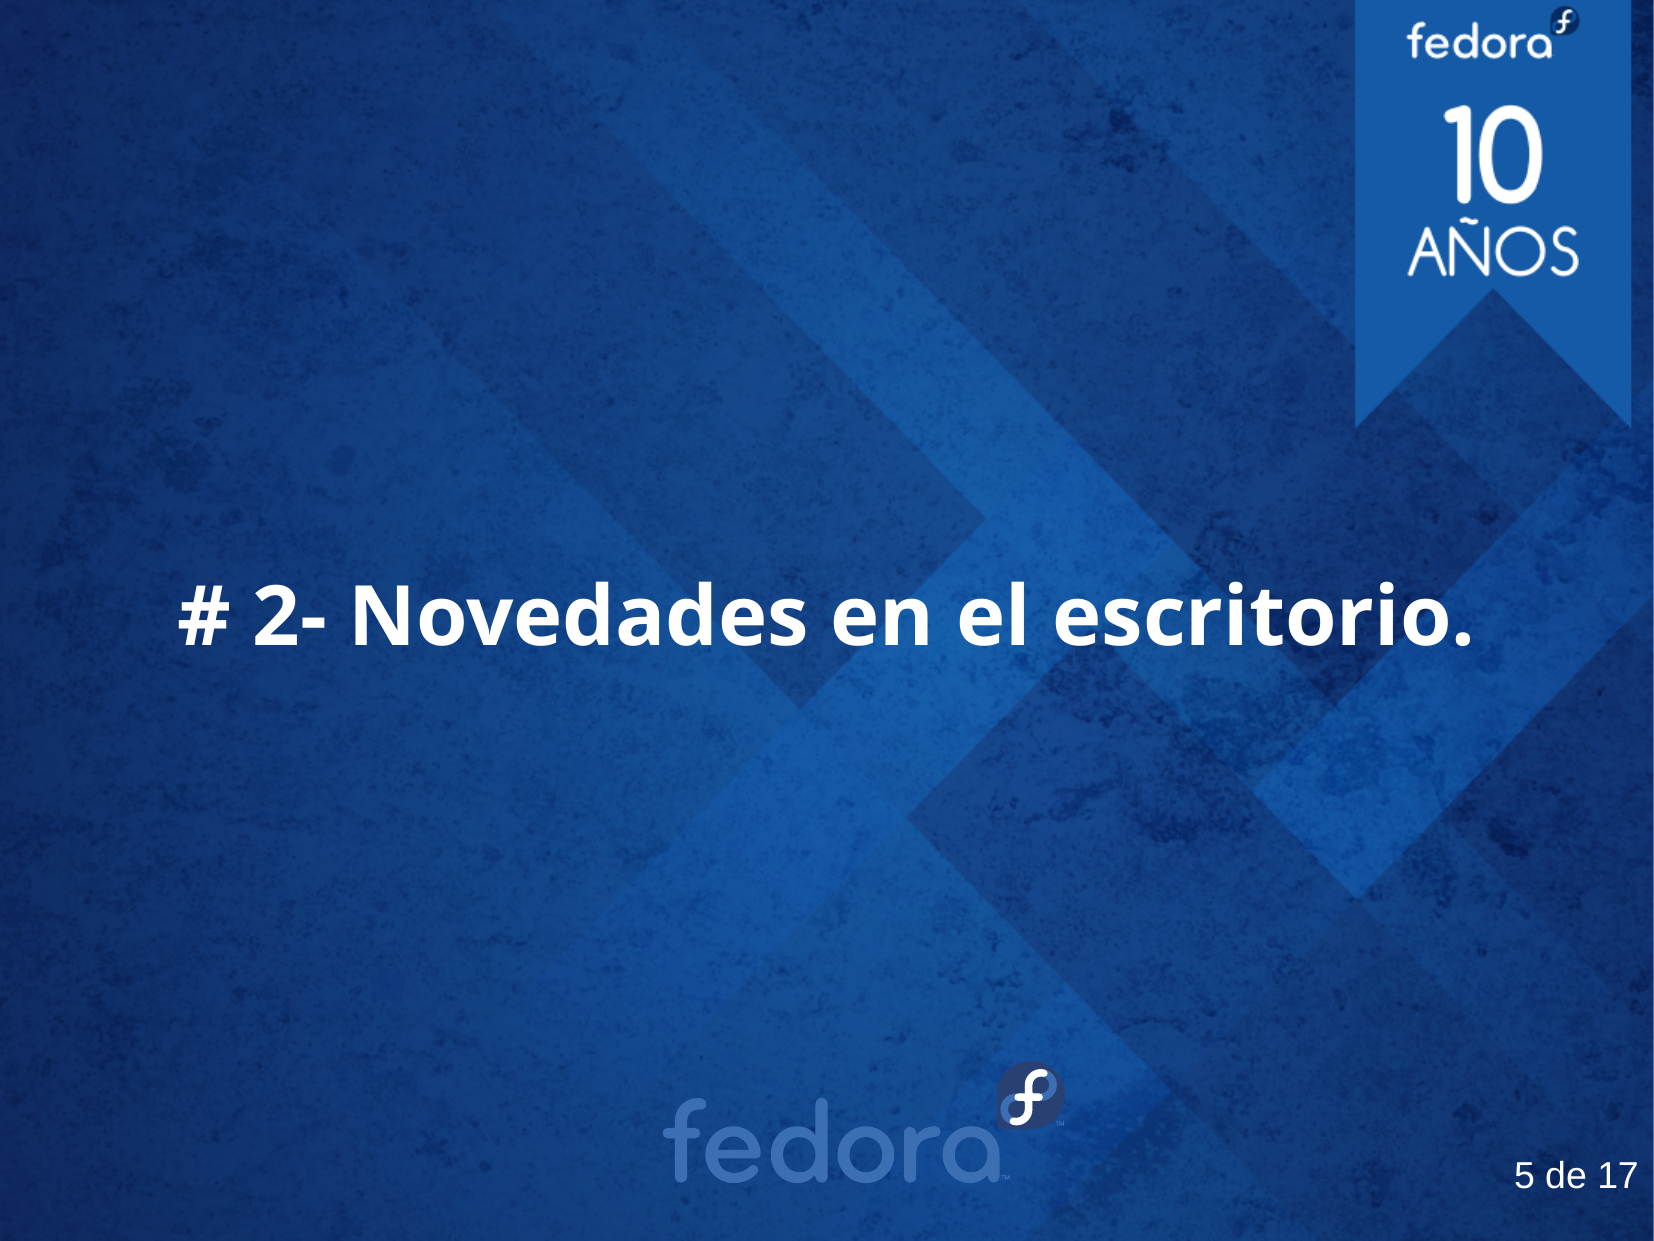

# # 2- Novedades en el escritorio.
 de 17